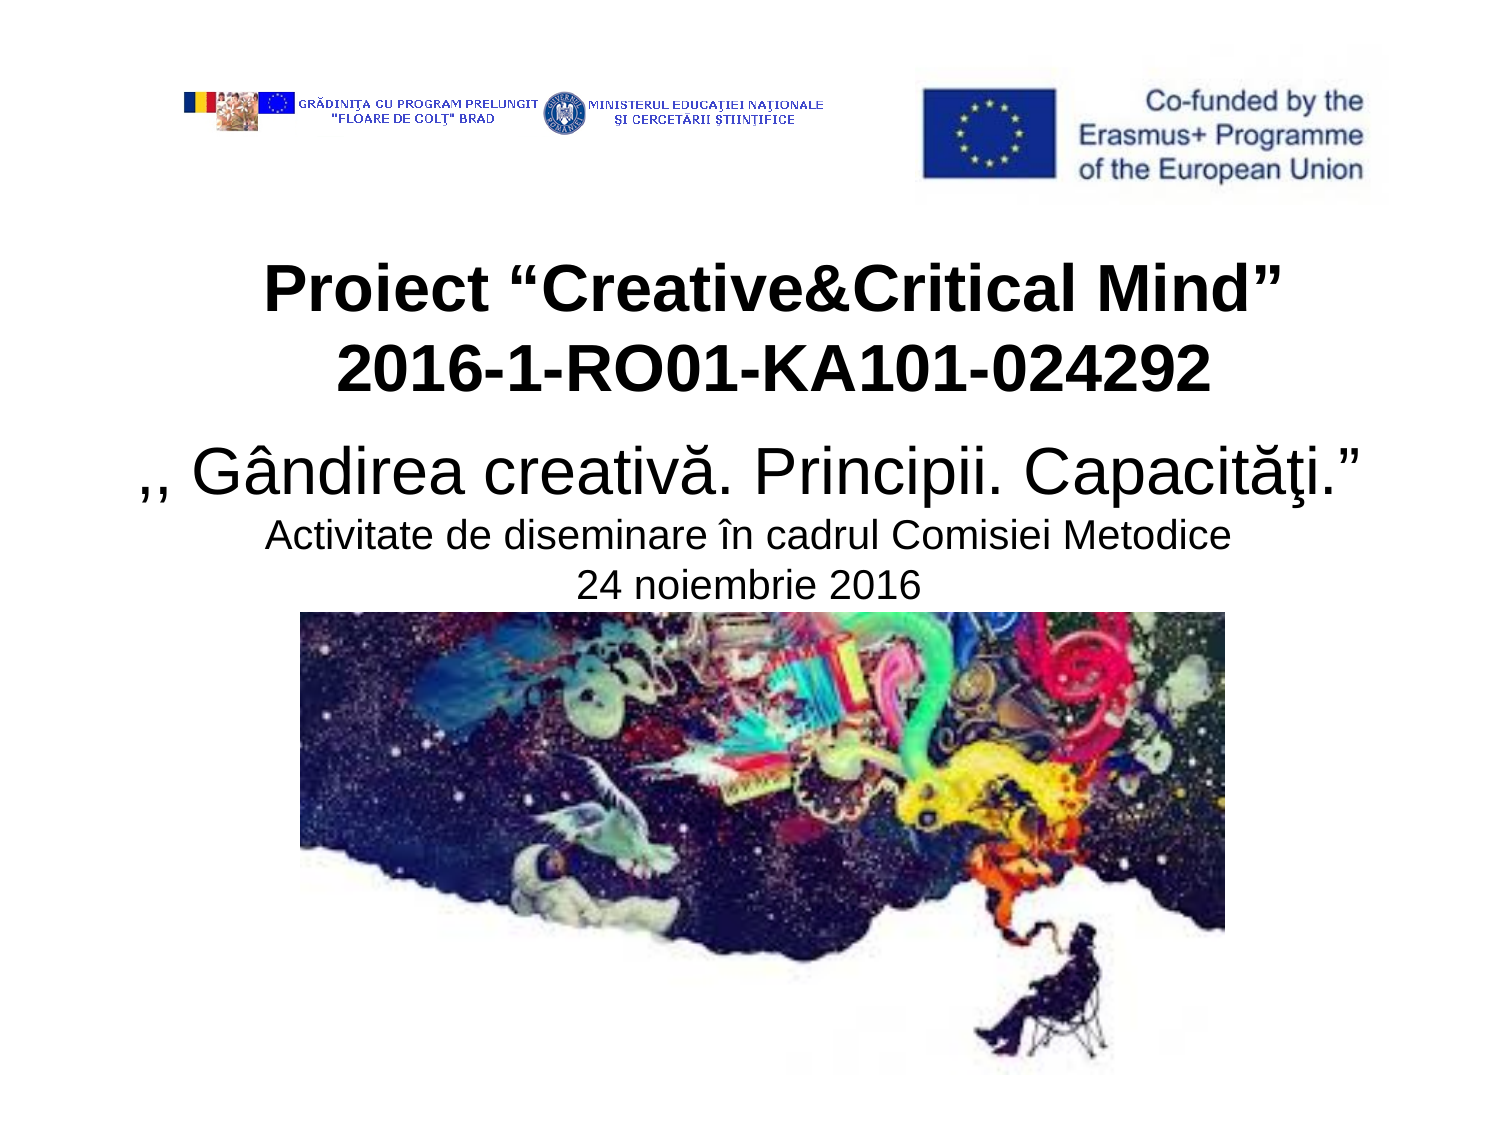

Proiect “Creative&Critical Mind”
2016-1-RO01-KA101-024292
,, Gândirea creativă. Principii. Capacităţi.”
Activitate de diseminare în cadrul Comisiei Metodice
24 noiembrie 2016